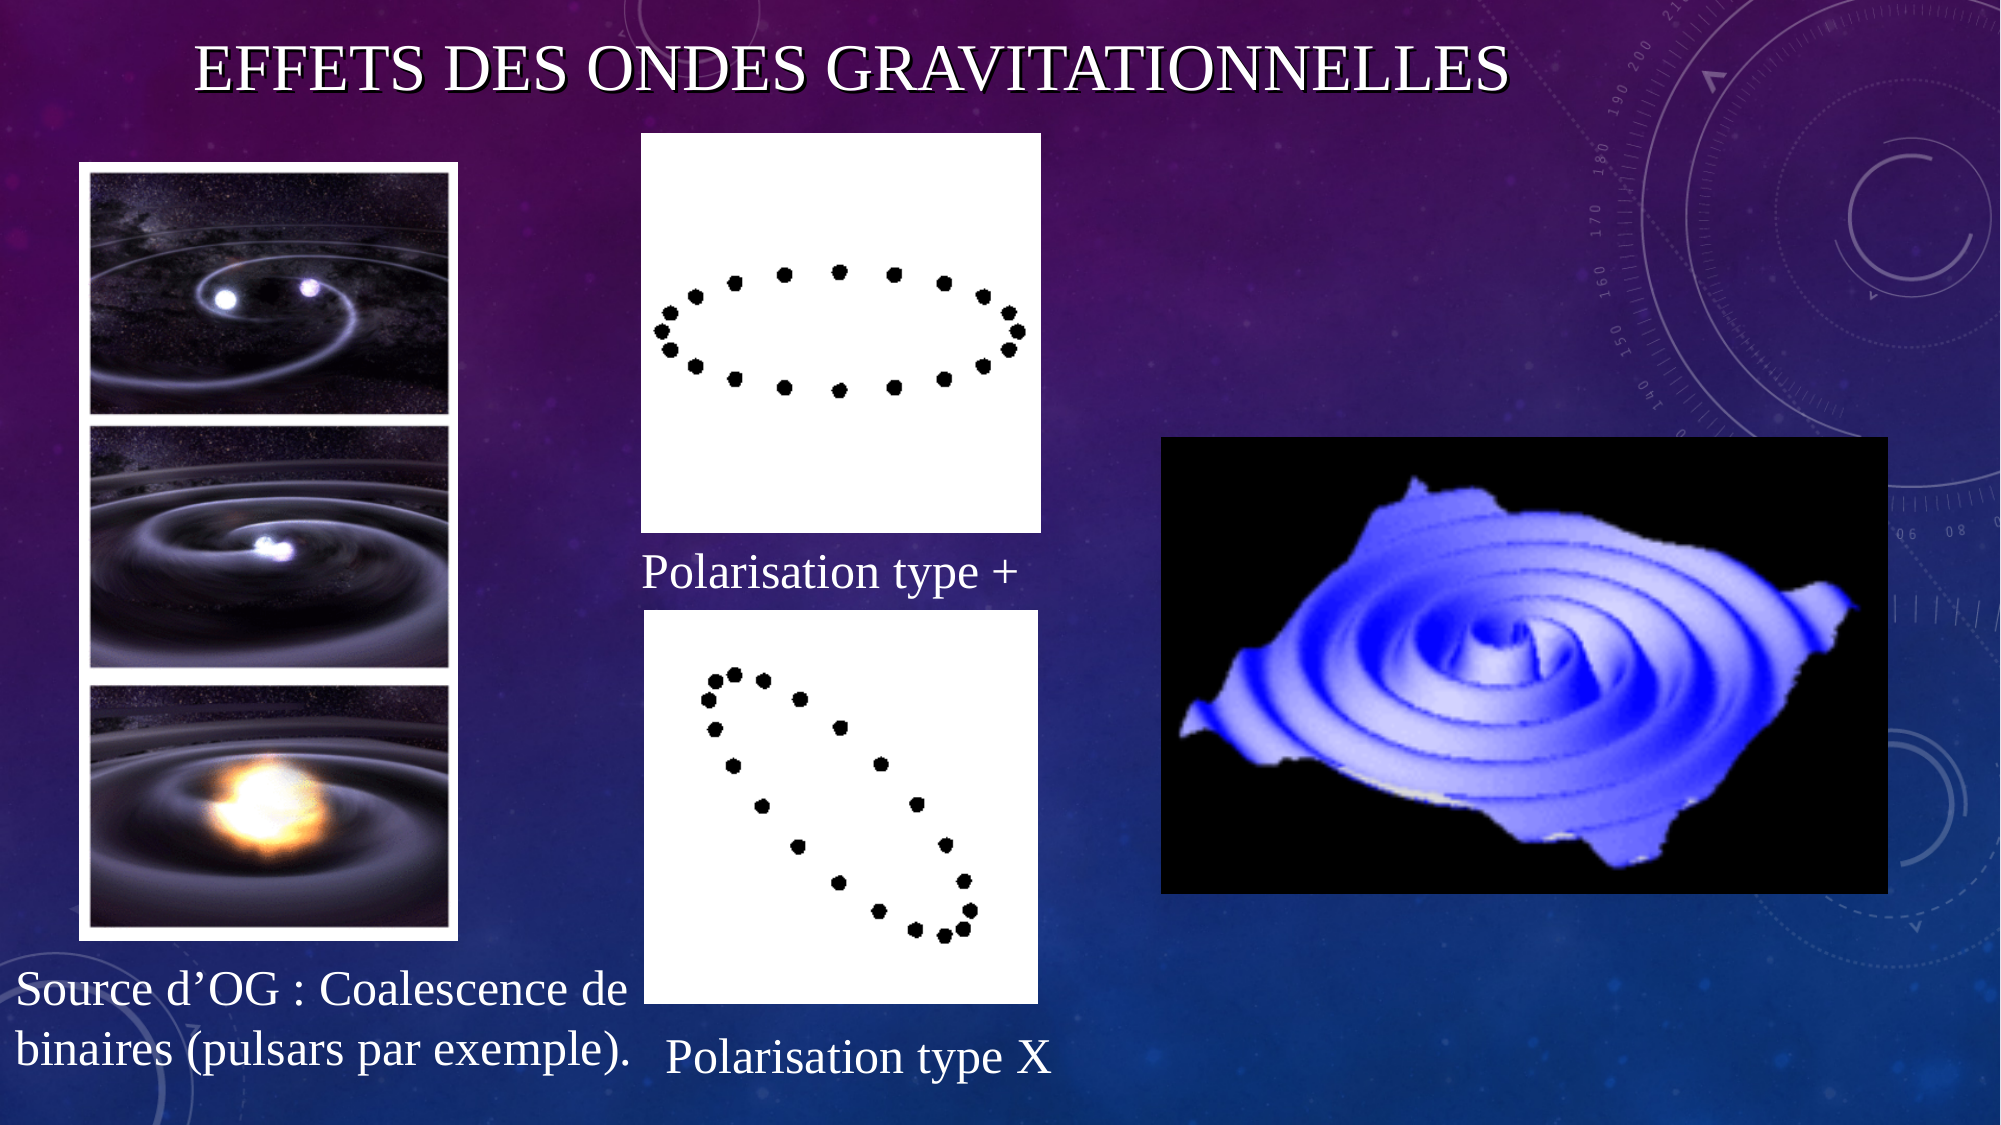

# Effets des ondes gravitationnelles
Polarisation type +
Source d’OG : Coalescence de binaires (pulsars par exemple).
Polarisation type X